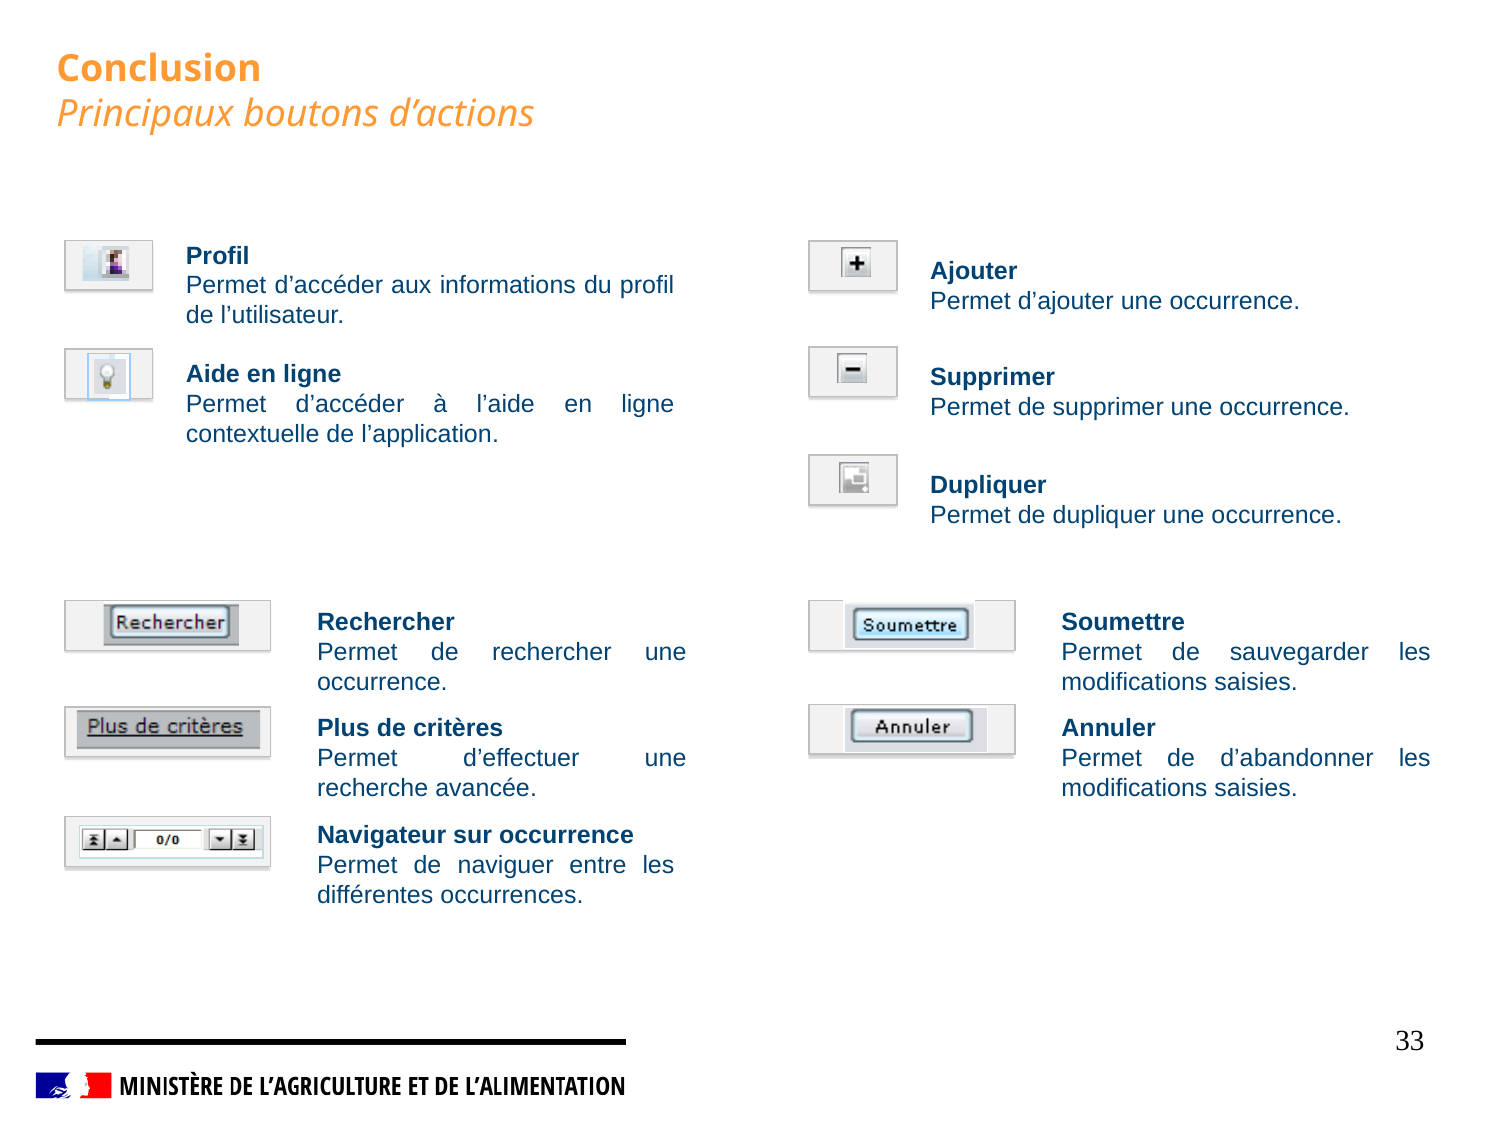

Conclusion
Principaux boutons d’actions
Profil
Permet d’accéder aux informations du profil de l’utilisateur.
Ajouter
Permet d’ajouter une occurrence.
Aide en ligne
Permet d’accéder à l’aide en ligne contextuelle de l’application.
Supprimer
Permet de supprimer une occurrence.
Dupliquer
Permet de dupliquer une occurrence.
Rechercher
Permet de rechercher une occurrence.
Soumettre
Permet de sauvegarder les modifications saisies.
Plus de critères
Permet d’effectuer une recherche avancée.
Annuler
Permet de d’abandonner les modifications saisies.
Navigateur sur occurrence
Permet de naviguer entre les différentes occurrences.